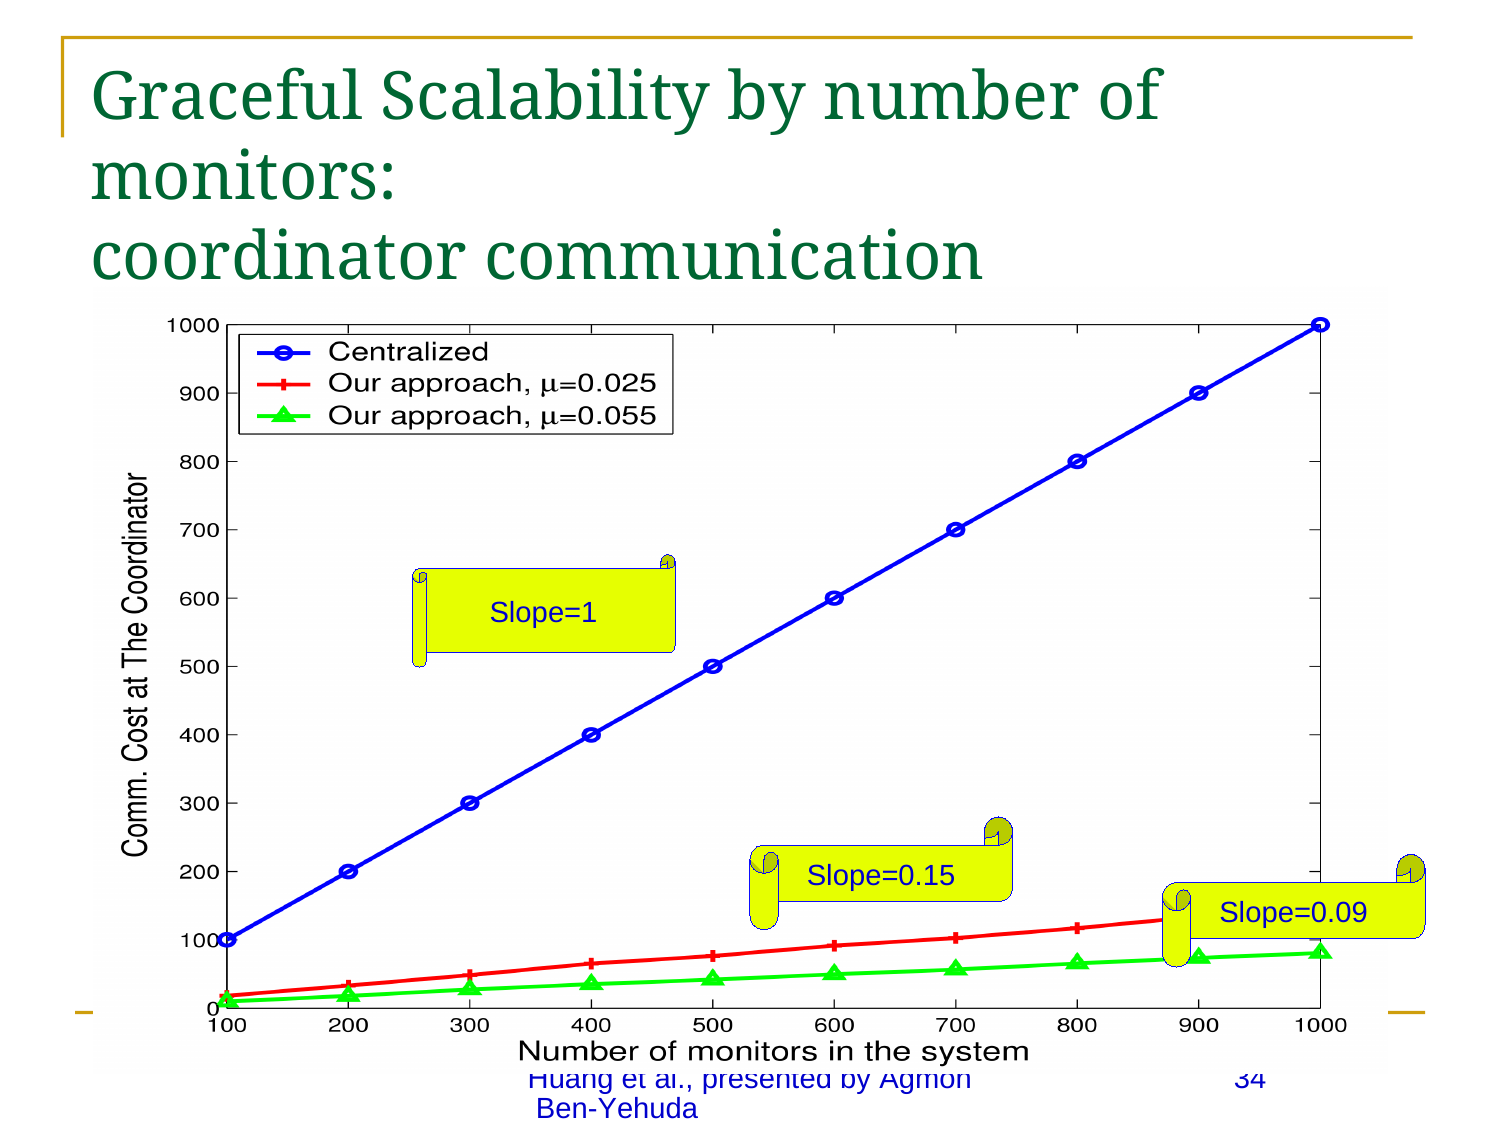

# Graceful Scalability by number of monitors: coordinator communication
Slope=1
Slope=0.15
Slope=0.09
Huang et al., presented by Agmon Ben-Yehuda
34